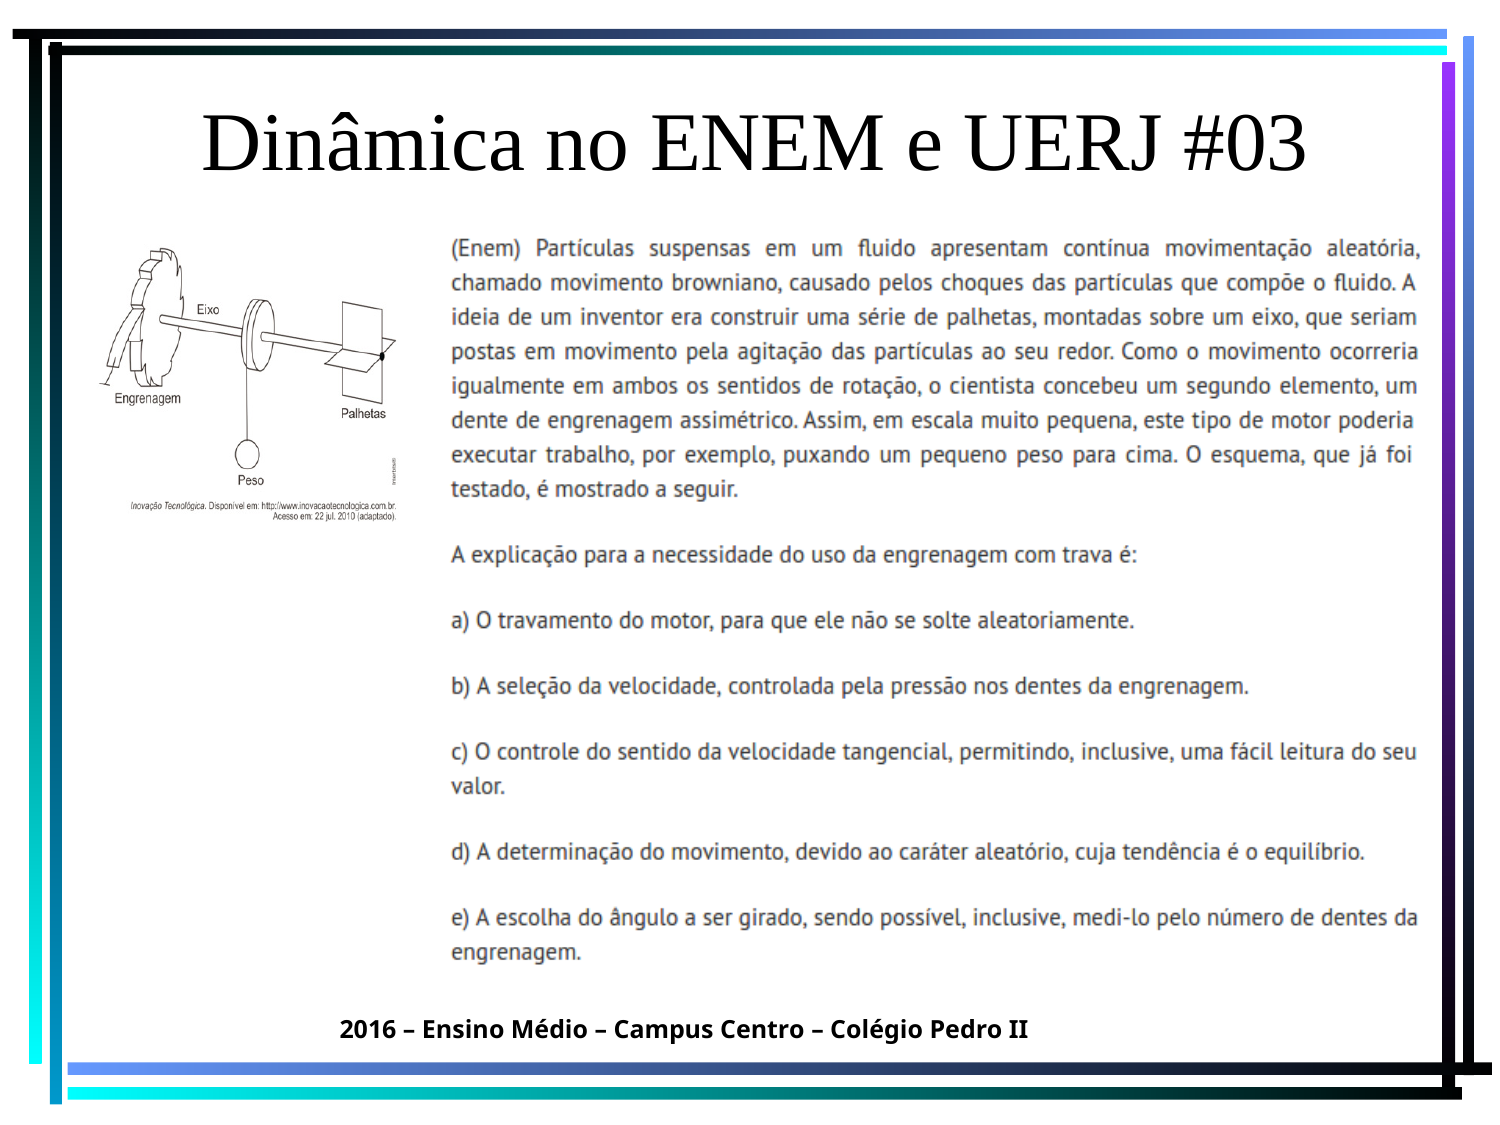

# Dinâmica no ENEM e UERJ #03
2016 – Ensino Médio – Campus Centro – Colégio Pedro II